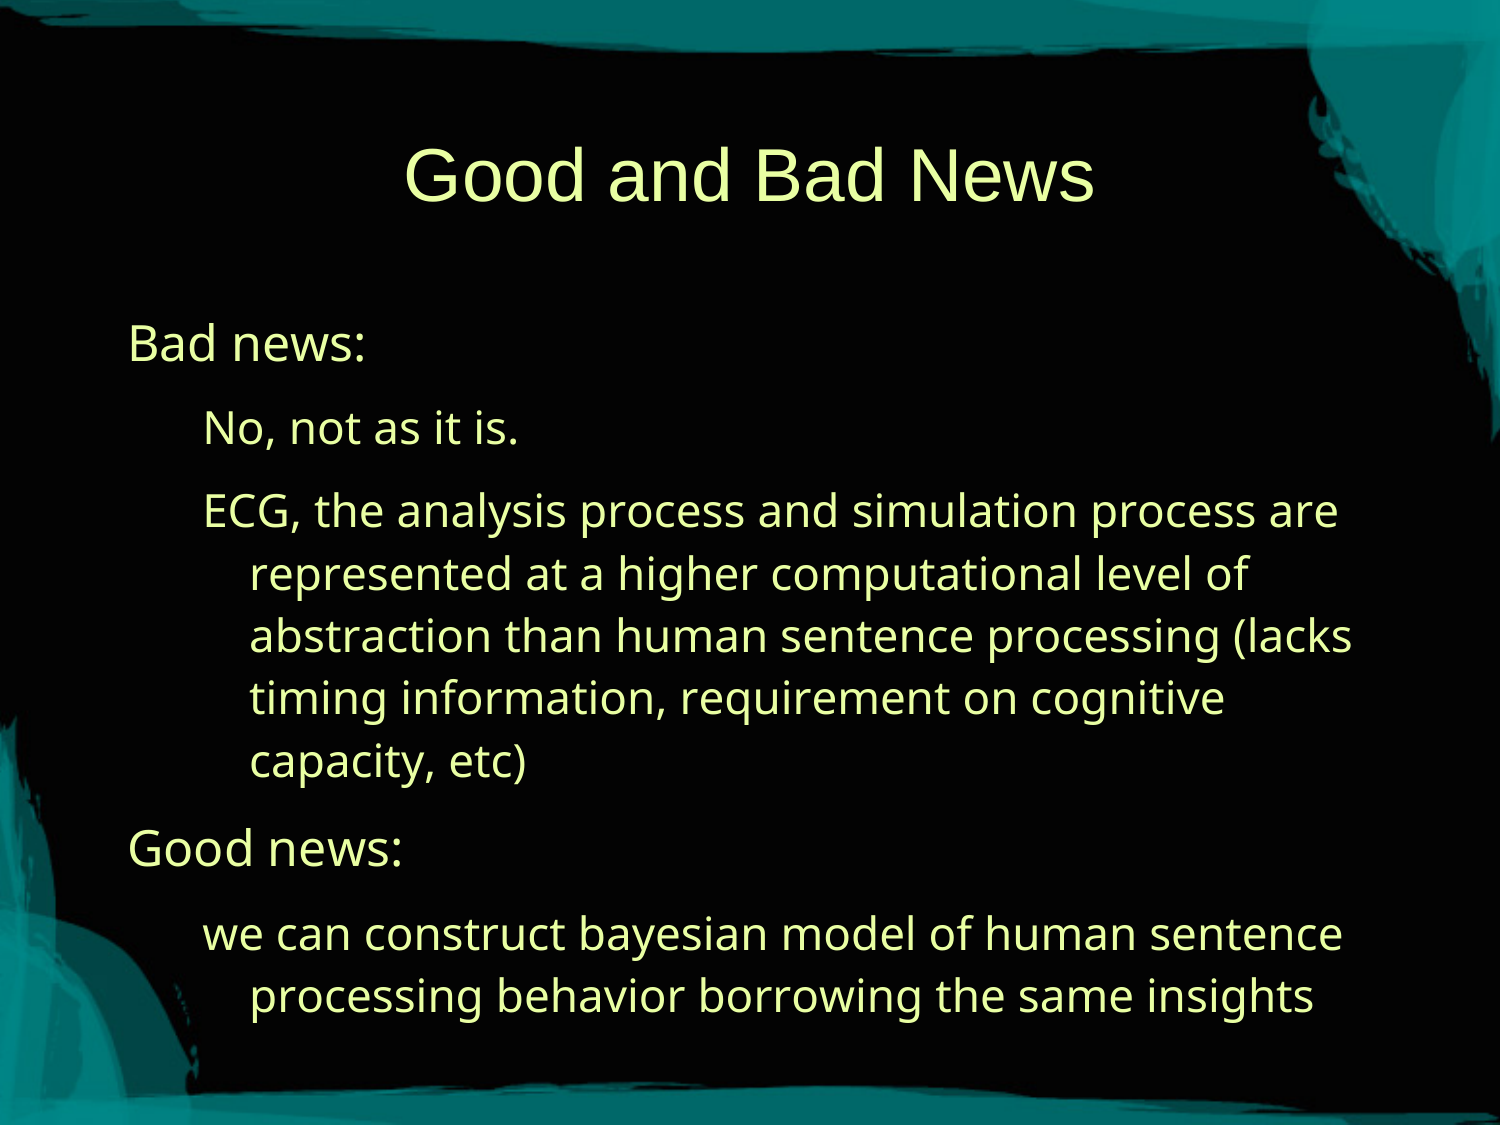

# Good and Bad News
Bad news:
No, not as it is.
ECG, the analysis process and simulation process are represented at a higher computational level of abstraction than human sentence processing (lacks timing information, requirement on cognitive capacity, etc)
Good news:
we can construct bayesian model of human sentence processing behavior borrowing the same insights